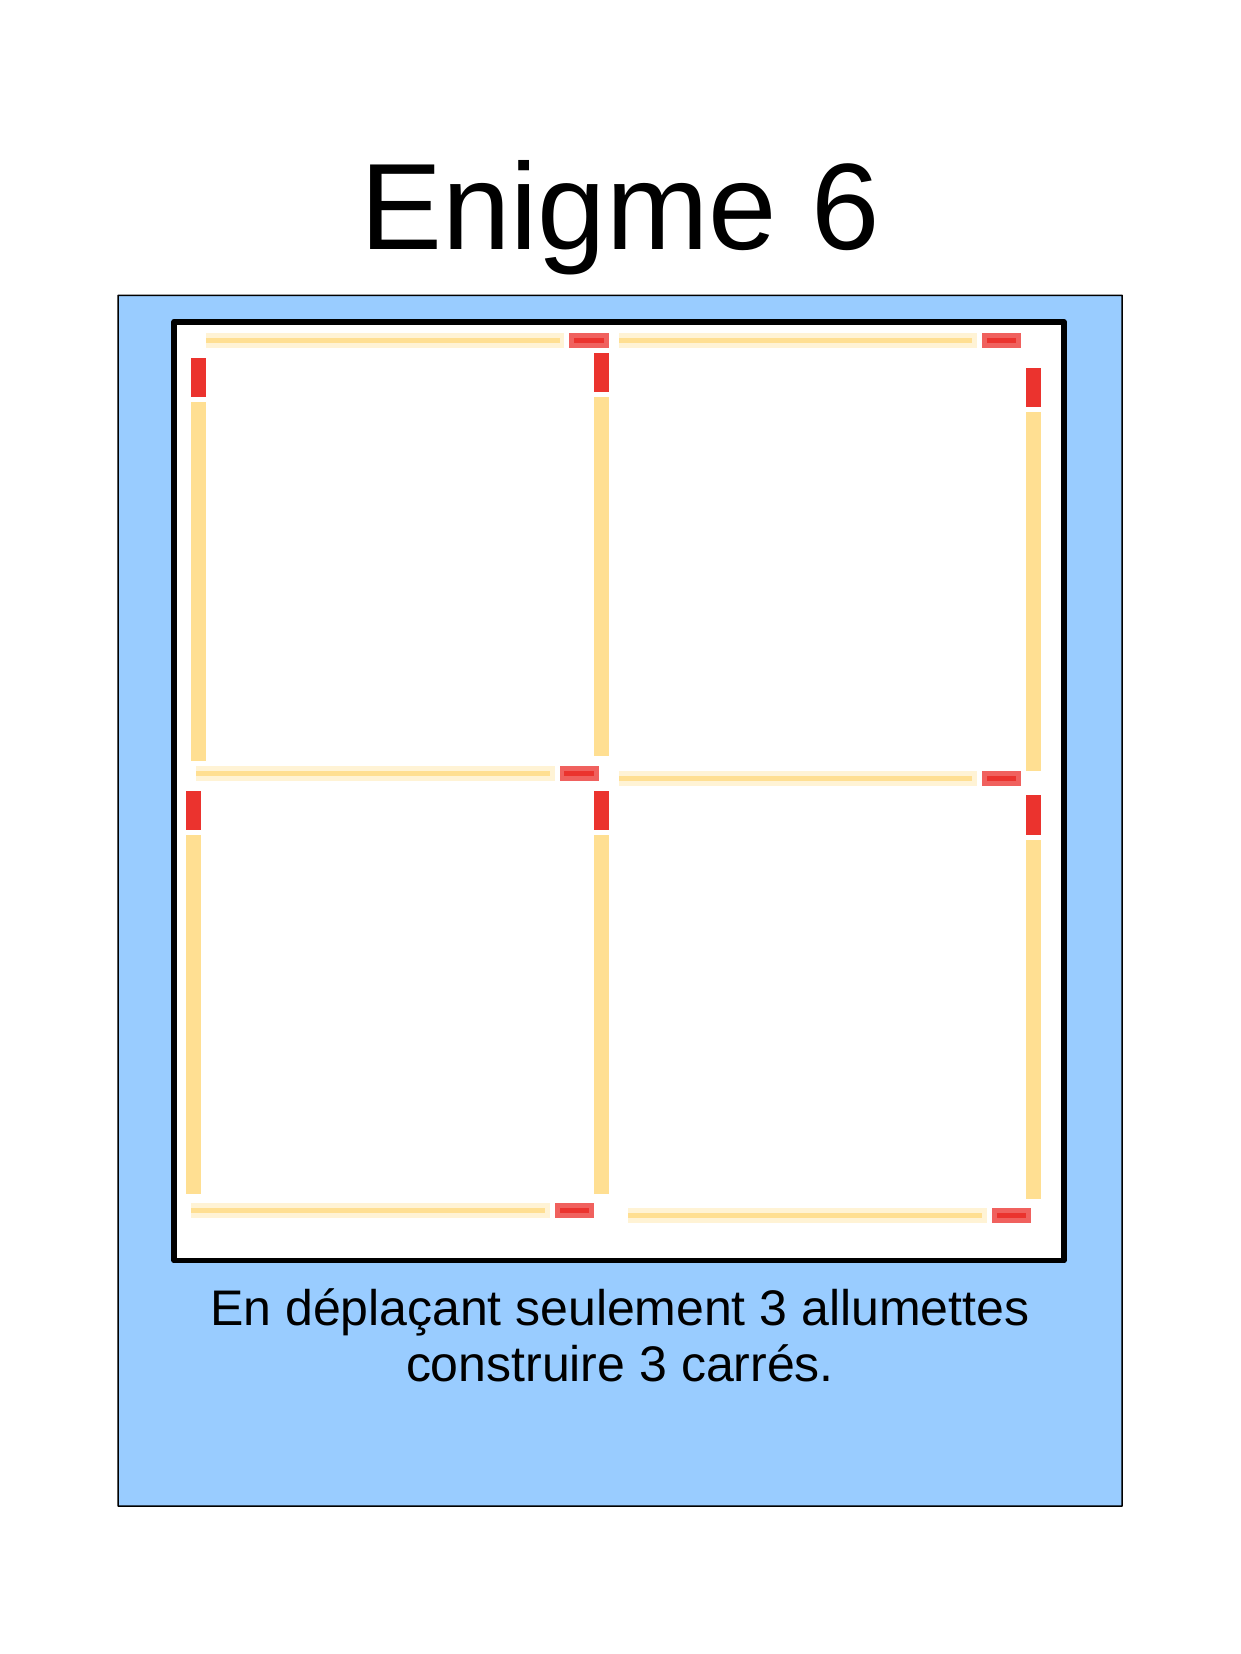

# Enigme 6
En déplaçant seulement 3 allumettes construire 3 carrés.